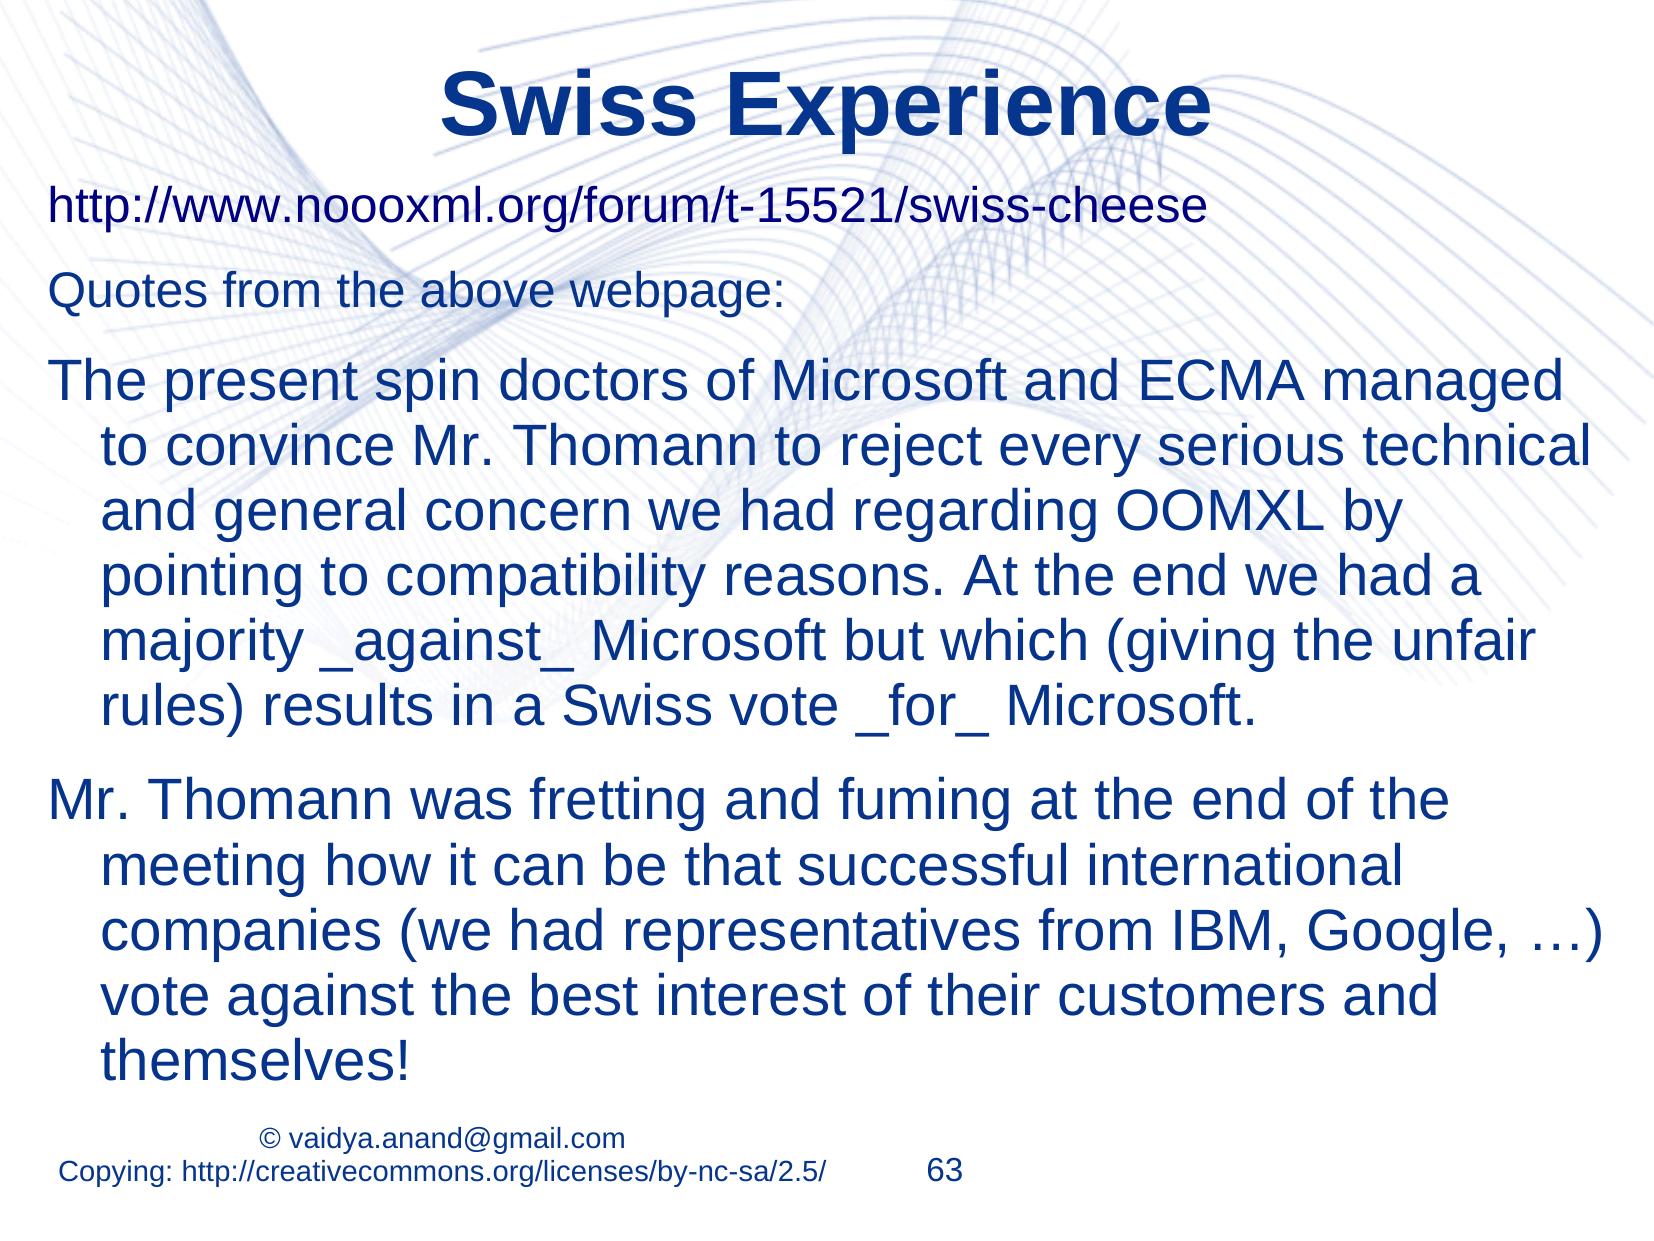

# Swiss Experience
http://www.noooxml.org/forum/t-15521/swiss-cheese
Quotes from the above webpage:
The present spin doctors of Microsoft and ECMA managed to convince Mr. Thomann to reject every serious technical and general concern we had regarding OOMXL by pointing to compatibility reasons. At the end we had a majority _against_ Microsoft but which (giving the unfair rules) results in a Swiss vote _for_ Microsoft.
Mr. Thomann was fretting and fuming at the end of the meeting how it can be that successful international companies (we had representatives from IBM, Google, …) vote against the best interest of their customers and themselves!
http://www.broffice.org
63